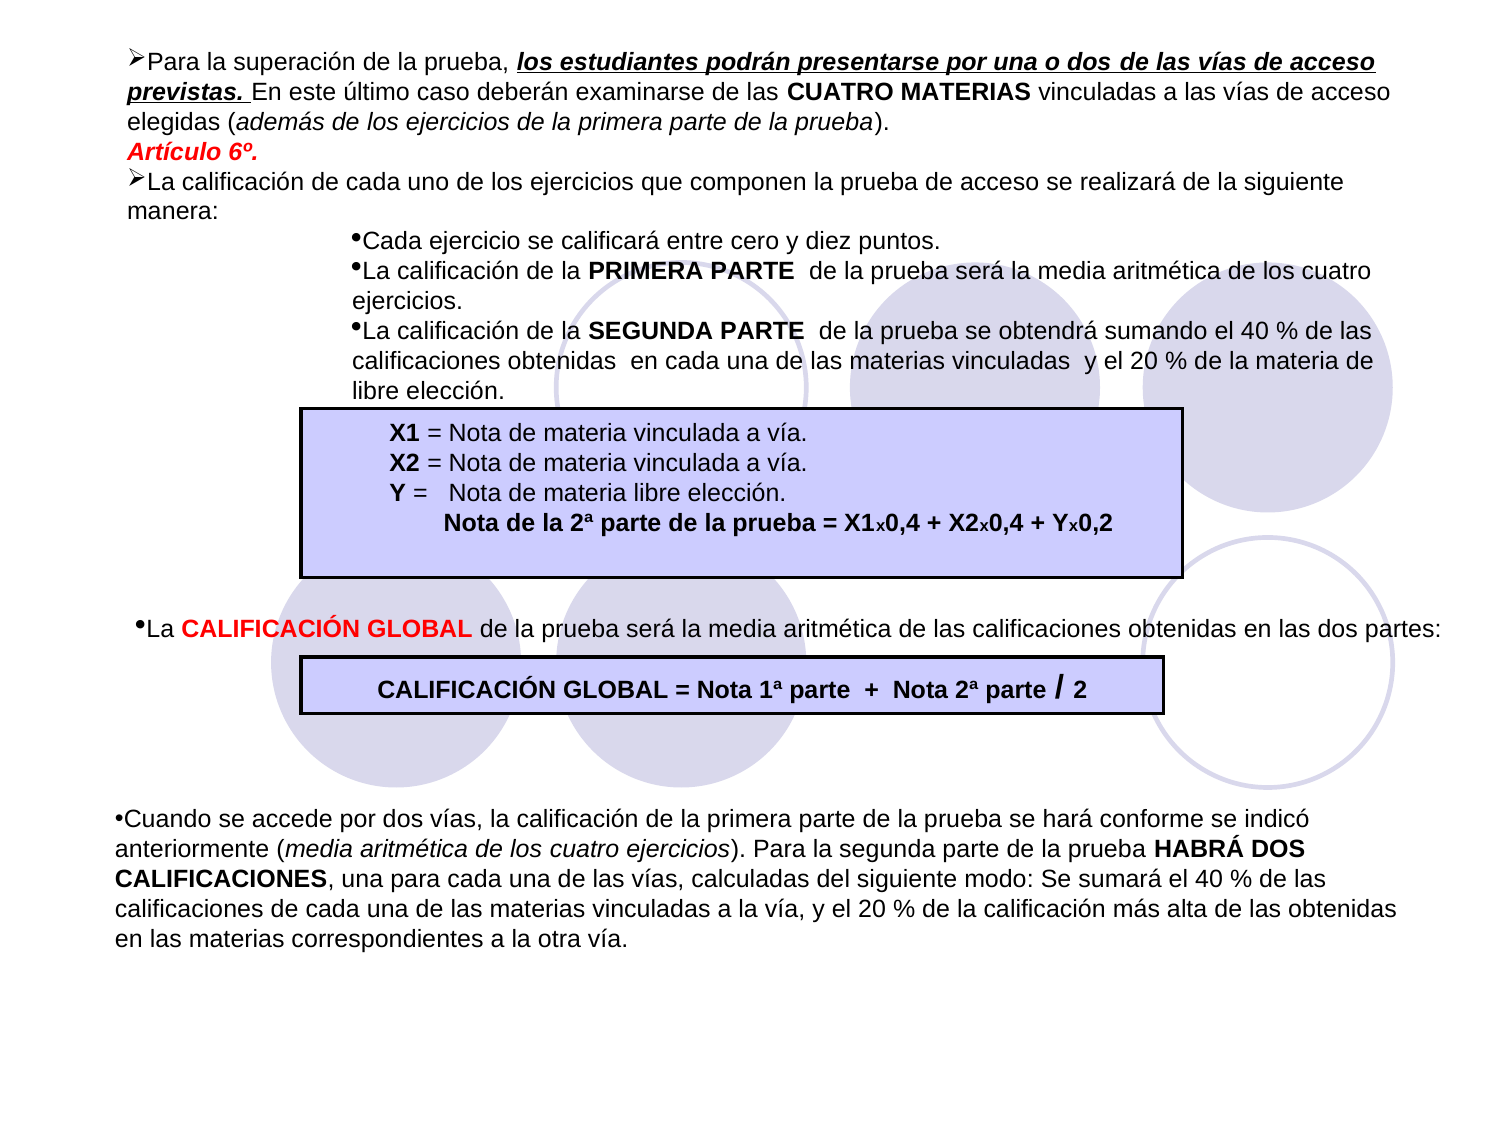

Para la superación de la prueba, los estudiantes podrán presentarse por una o dos de las vías de acceso previstas. En este último caso deberán examinarse de las CUATRO MATERIAS vinculadas a las vías de acceso elegidas (además de los ejercicios de la primera parte de la prueba).
Artículo 6º.
La calificación de cada uno de los ejercicios que componen la prueba de acceso se realizará de la siguiente manera:
Cada ejercicio se calificará entre cero y diez puntos.
La calificación de la PRIMERA PARTE de la prueba será la media aritmética de los cuatro ejercicios.
La calificación de la SEGUNDA PARTE de la prueba se obtendrá sumando el 40 % de las calificaciones obtenidas en cada una de las materias vinculadas y el 20 % de la materia de libre elección.
X1 = Nota de materia vinculada a vía.
X2 = Nota de materia vinculada a vía.
Y = Nota de materia libre elección.
Nota de la 2ª parte de la prueba = X1x0,4 + X2x0,4 + Yx0,2
La CALIFICACIÓN GLOBAL de la prueba será la media aritmética de las calificaciones obtenidas en las dos partes:
CALIFICACIÓN GLOBAL = Nota 1ª parte + Nota 2ª parte / 2
Cuando se accede por dos vías, la calificación de la primera parte de la prueba se hará conforme se indicó anteriormente (media aritmética de los cuatro ejercicios). Para la segunda parte de la prueba HABRÁ DOS CALIFICACIONES, una para cada una de las vías, calculadas del siguiente modo: Se sumará el 40 % de las calificaciones de cada una de las materias vinculadas a la vía, y el 20 % de la calificación más alta de las obtenidas en las materias correspondientes a la otra vía.